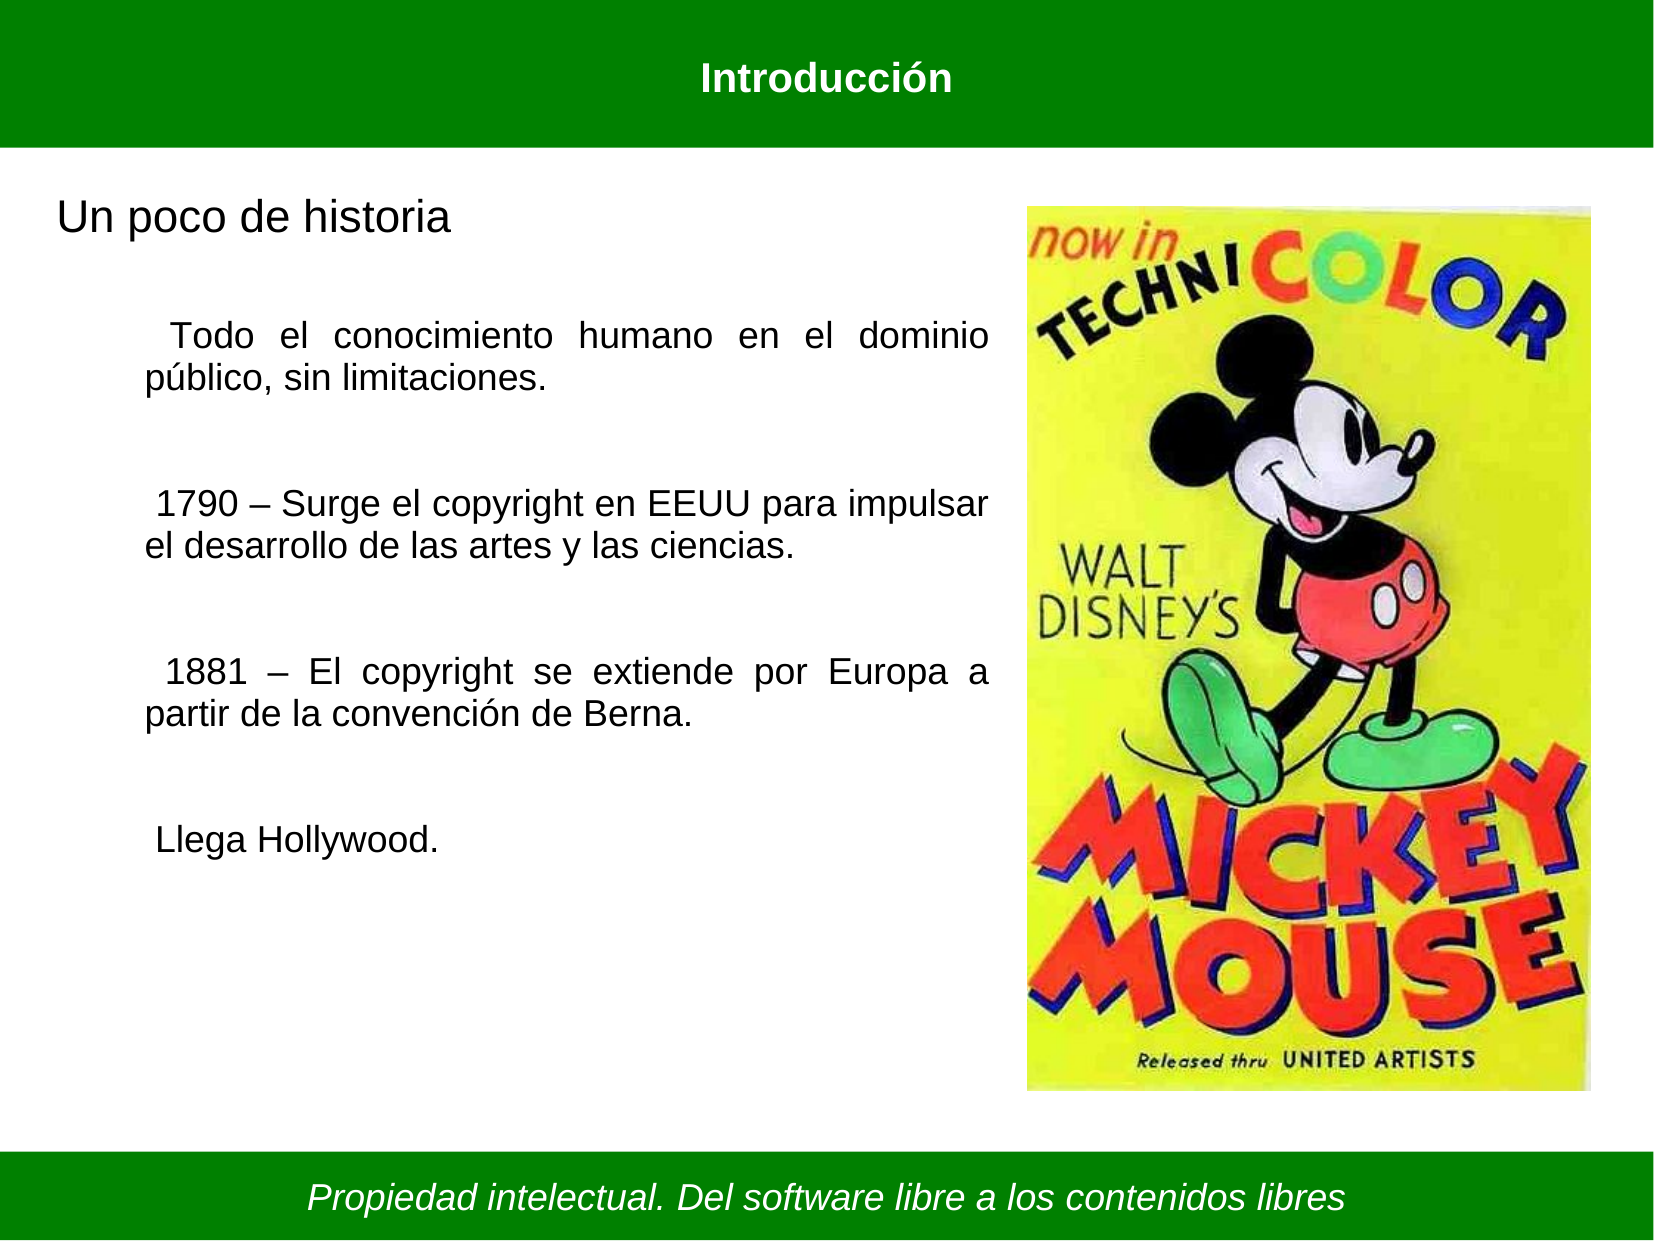

Introducción
Un poco de historia
 Todo el conocimiento humano en el dominio público, sin limitaciones.
 1790 – Surge el copyright en EEUU para impulsar el desarrollo de las artes y las ciencias.
 1881 – El copyright se extiende por Europa a partir de la convención de Berna.
 Llega Hollywood.
Propiedad intelectual. Del software libre a los contenidos libres